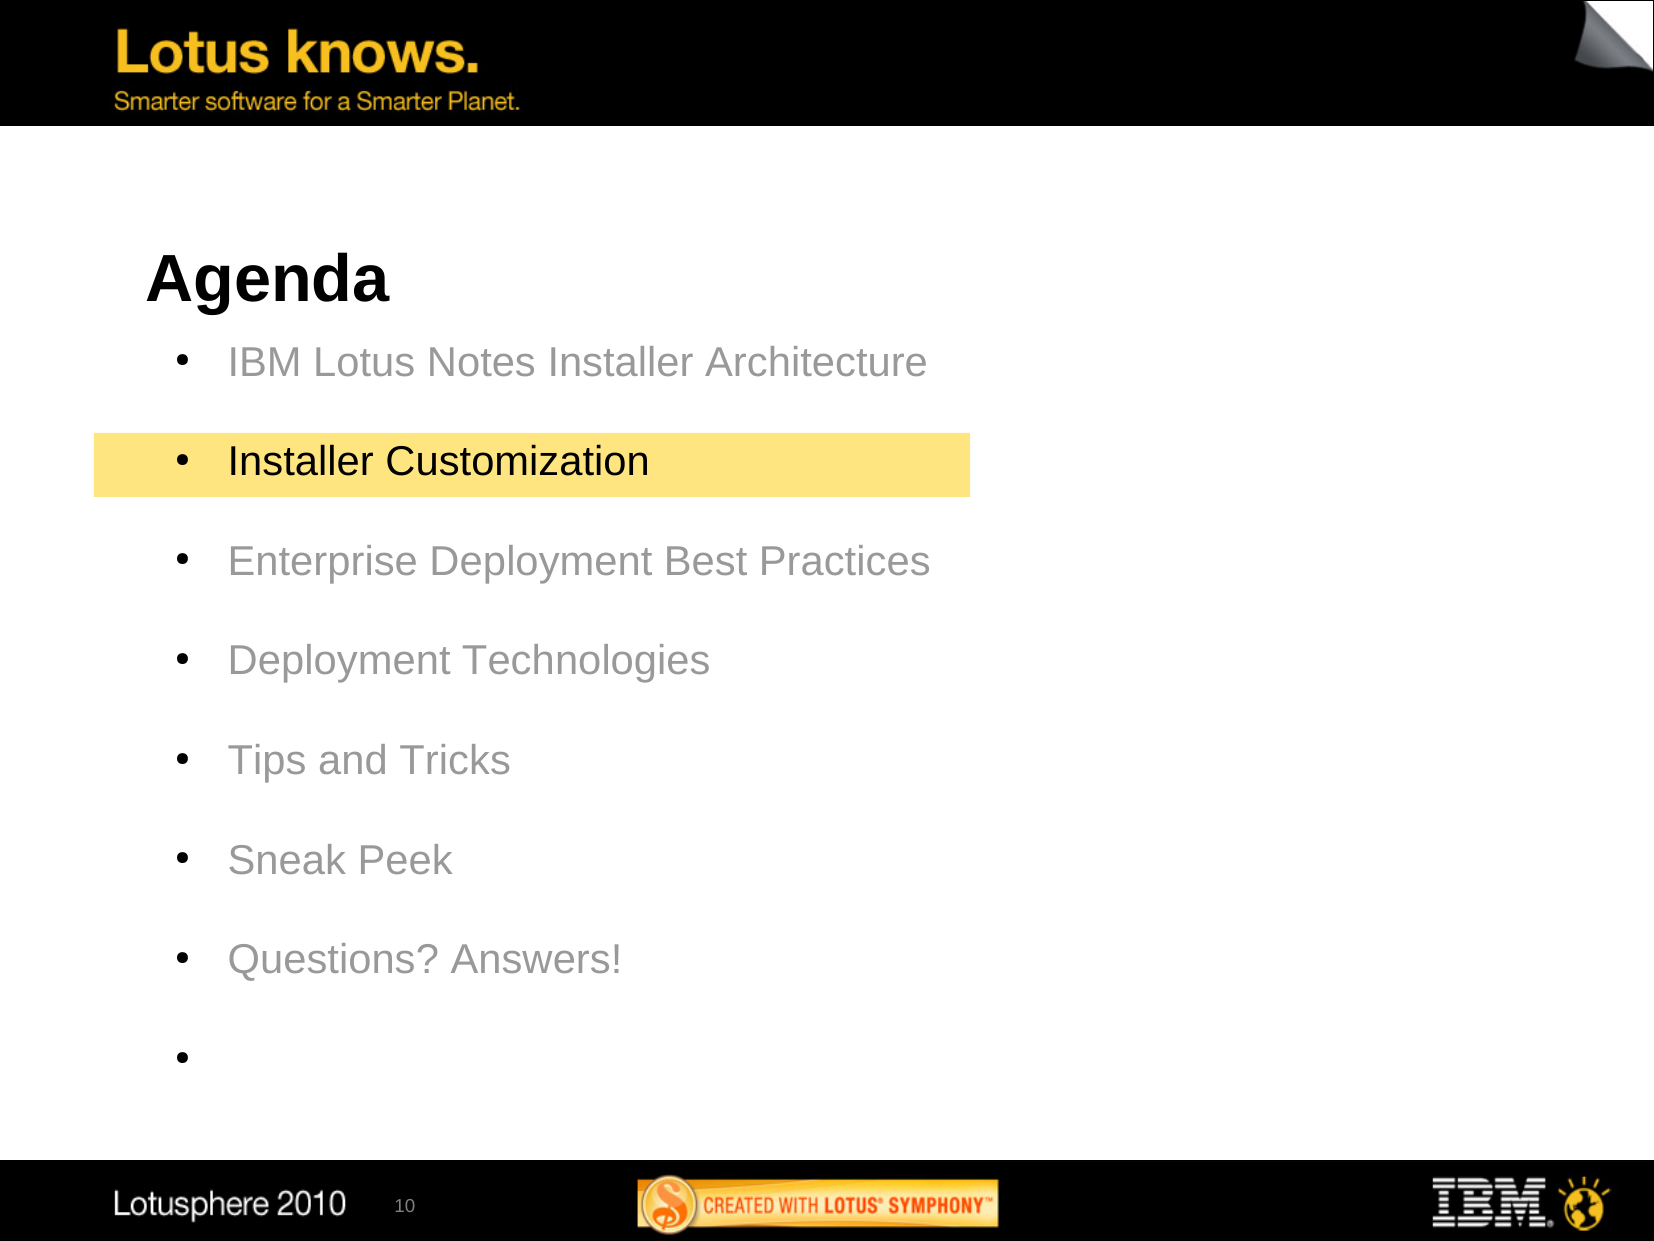

# Agenda
IBM Lotus Notes Installer Architecture
Installer Customization
Enterprise Deployment Best Practices
Deployment Technologies
Tips and Tricks
Sneak Peek
Questions? Answers!
10